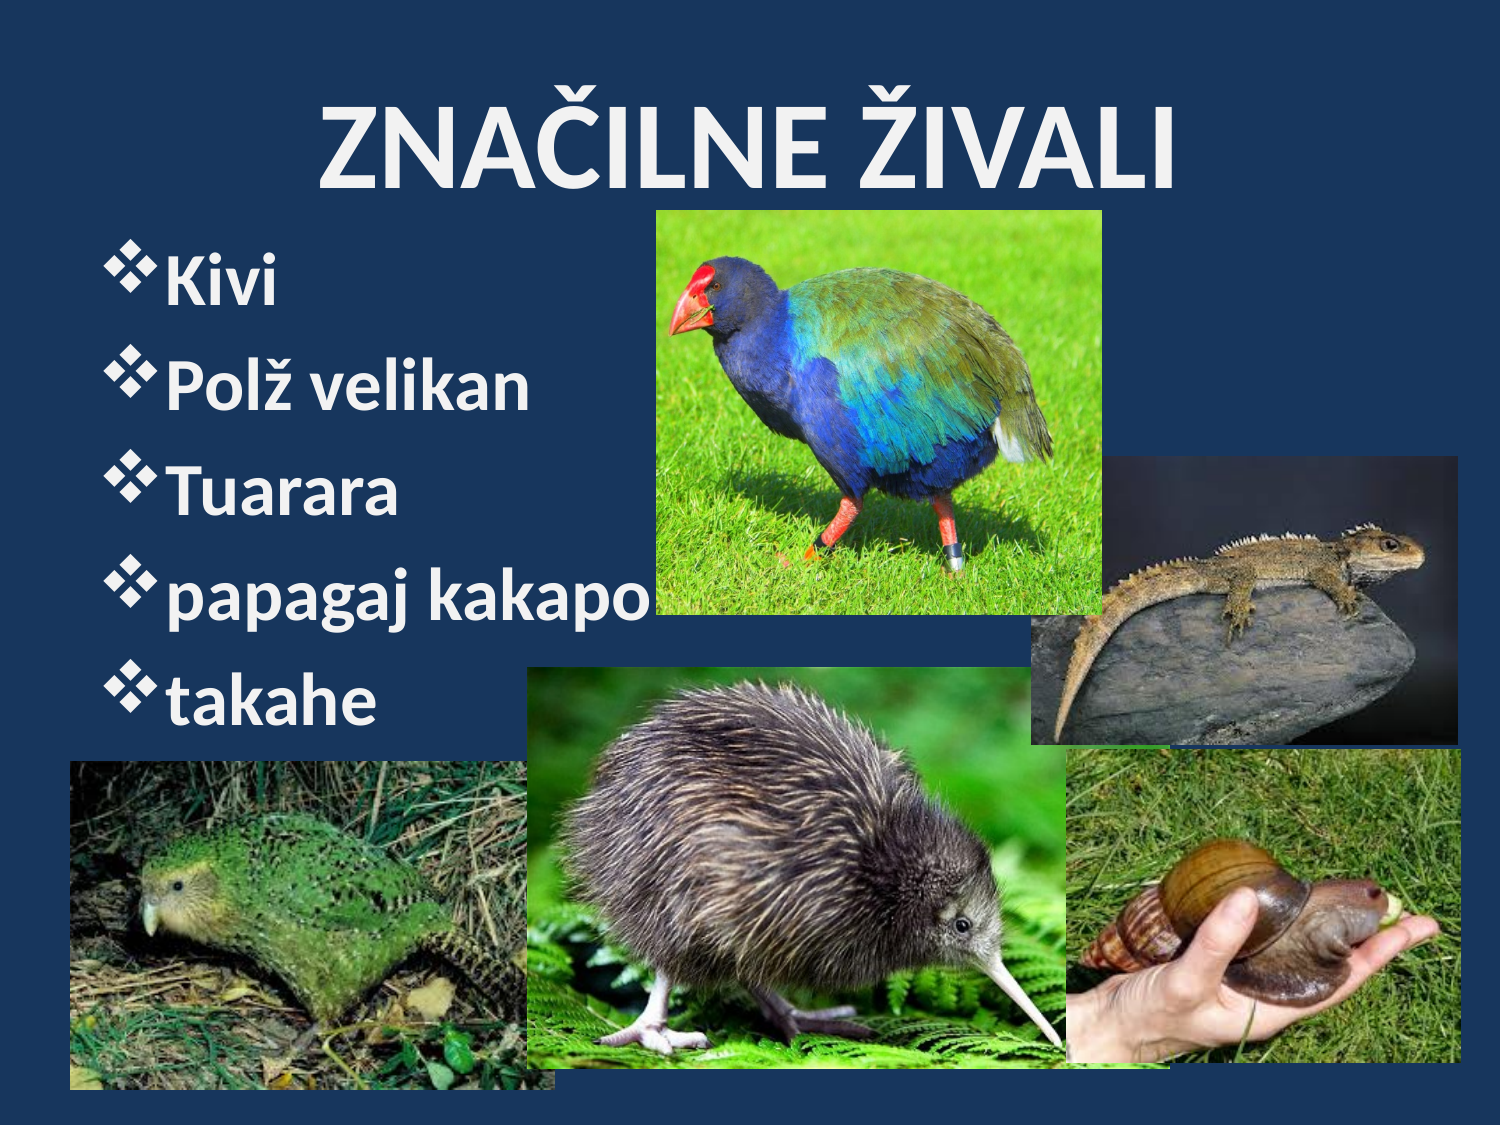

# ZNAČILNE ŽIVALI
Kivi
Polž velikan
Tuarara
papagaj kakapo
takahe